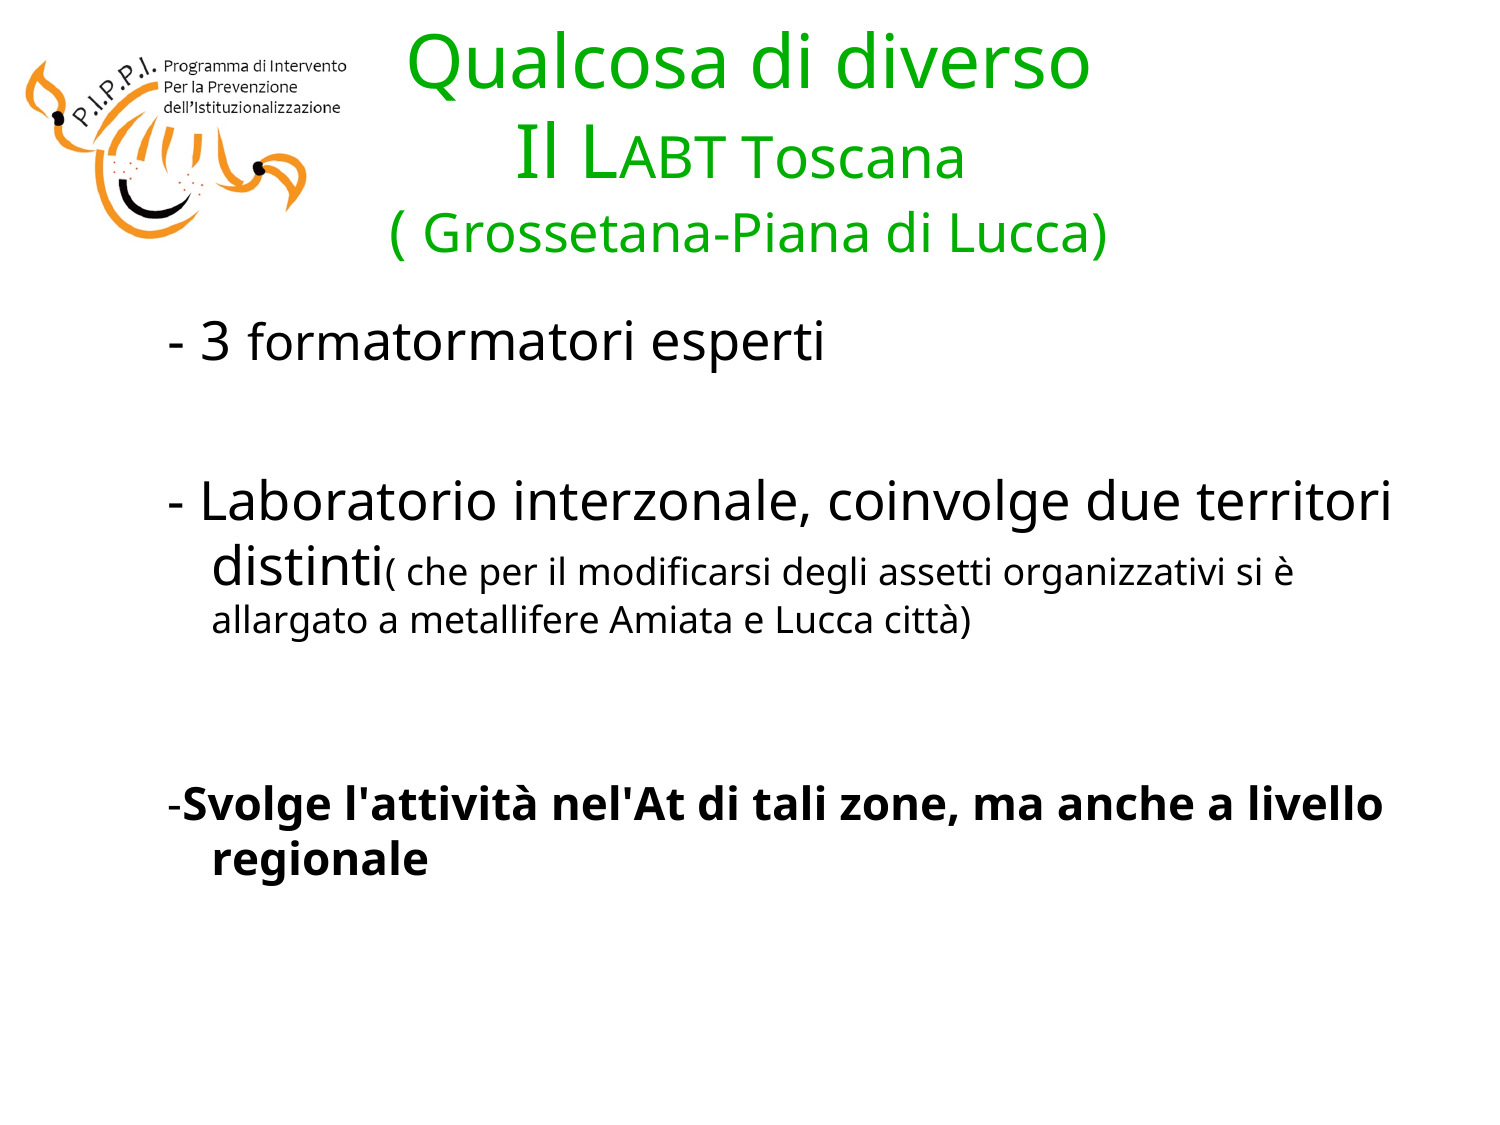

# Qualcosa di diverso Il LABT Toscana ( Grossetana-Piana di Lucca)
 - 3 formatormatori esperti
- Laboratorio interzonale, coinvolge due territori distinti( che per il modificarsi degli assetti organizzativi si è allargato a metallifere Amiata e Lucca città)
-Svolge l'attività nel'At di tali zone, ma anche a livello regionale